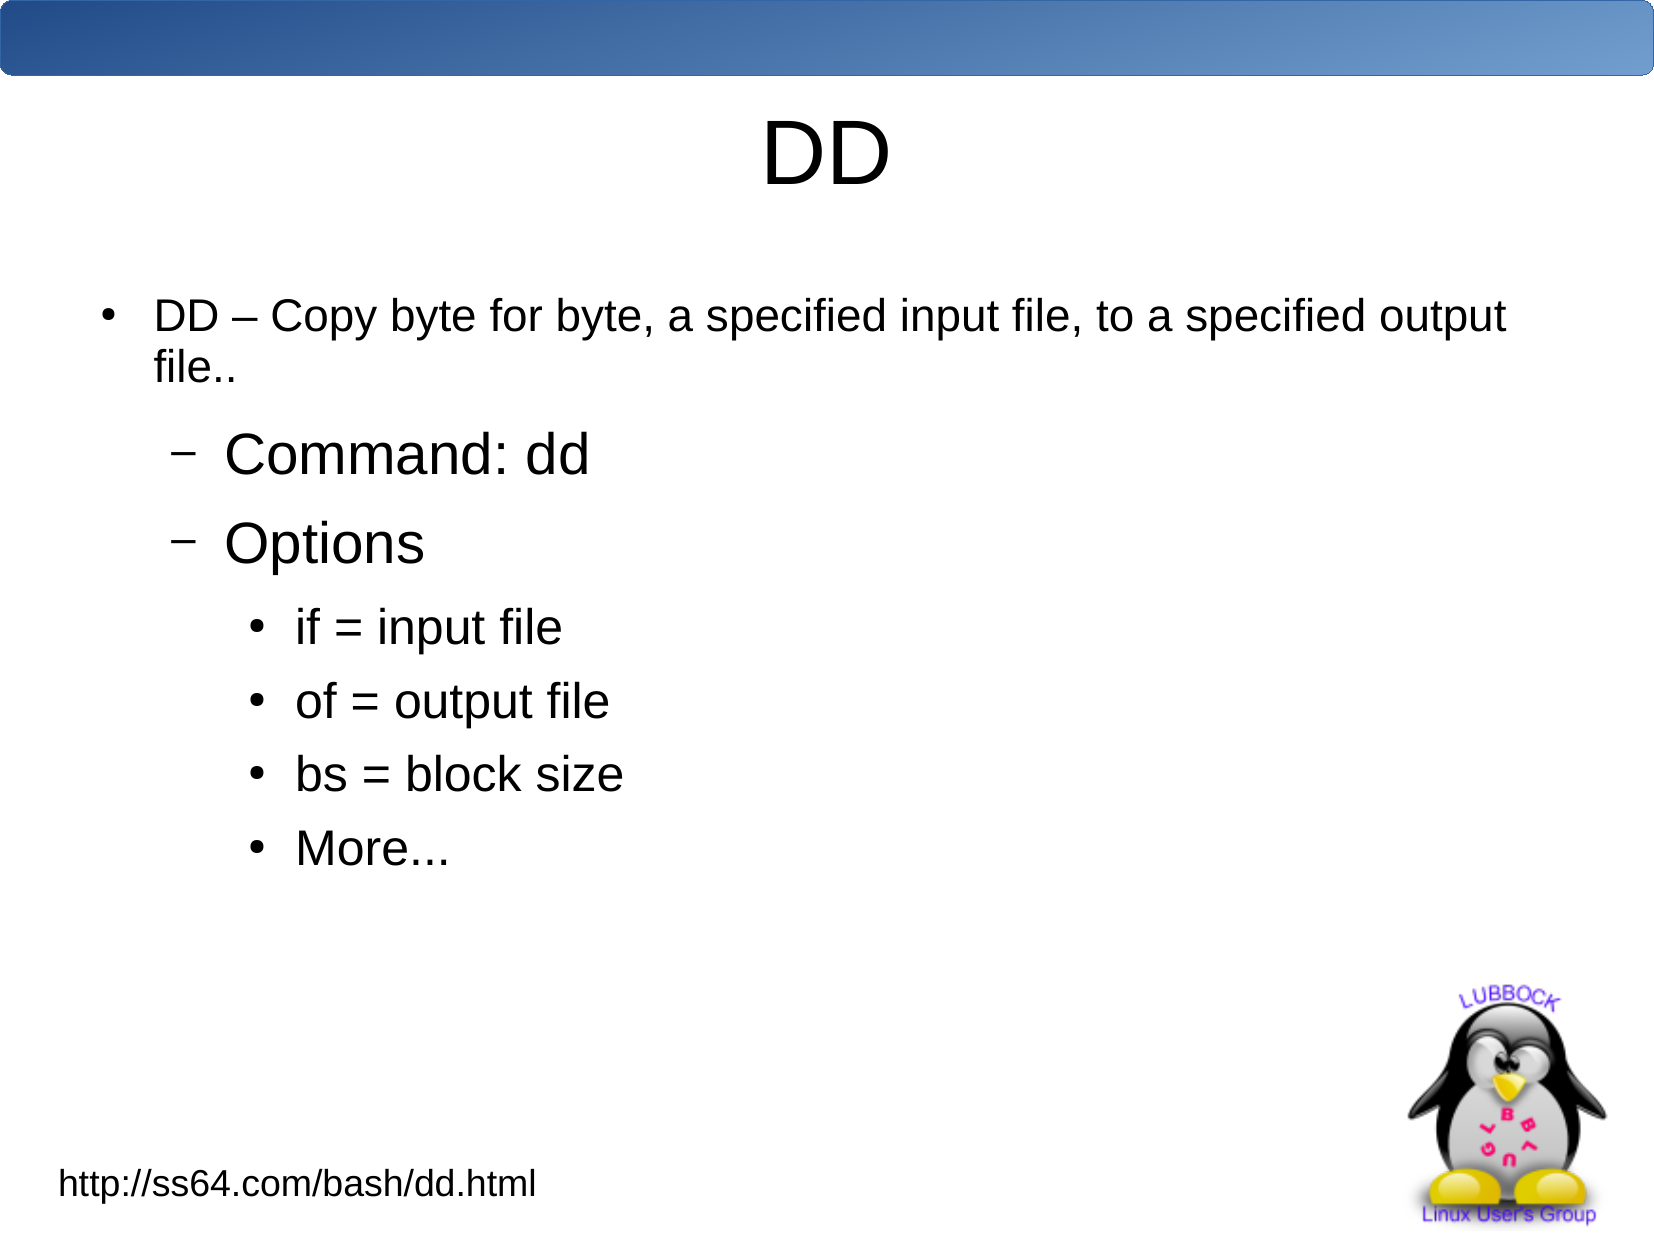

# DD
DD – Copy byte for byte, a specified input file, to a specified output file..
Command: dd
Options
if = input file
of = output file
bs = block size
More...
http://ss64.com/bash/dd.html